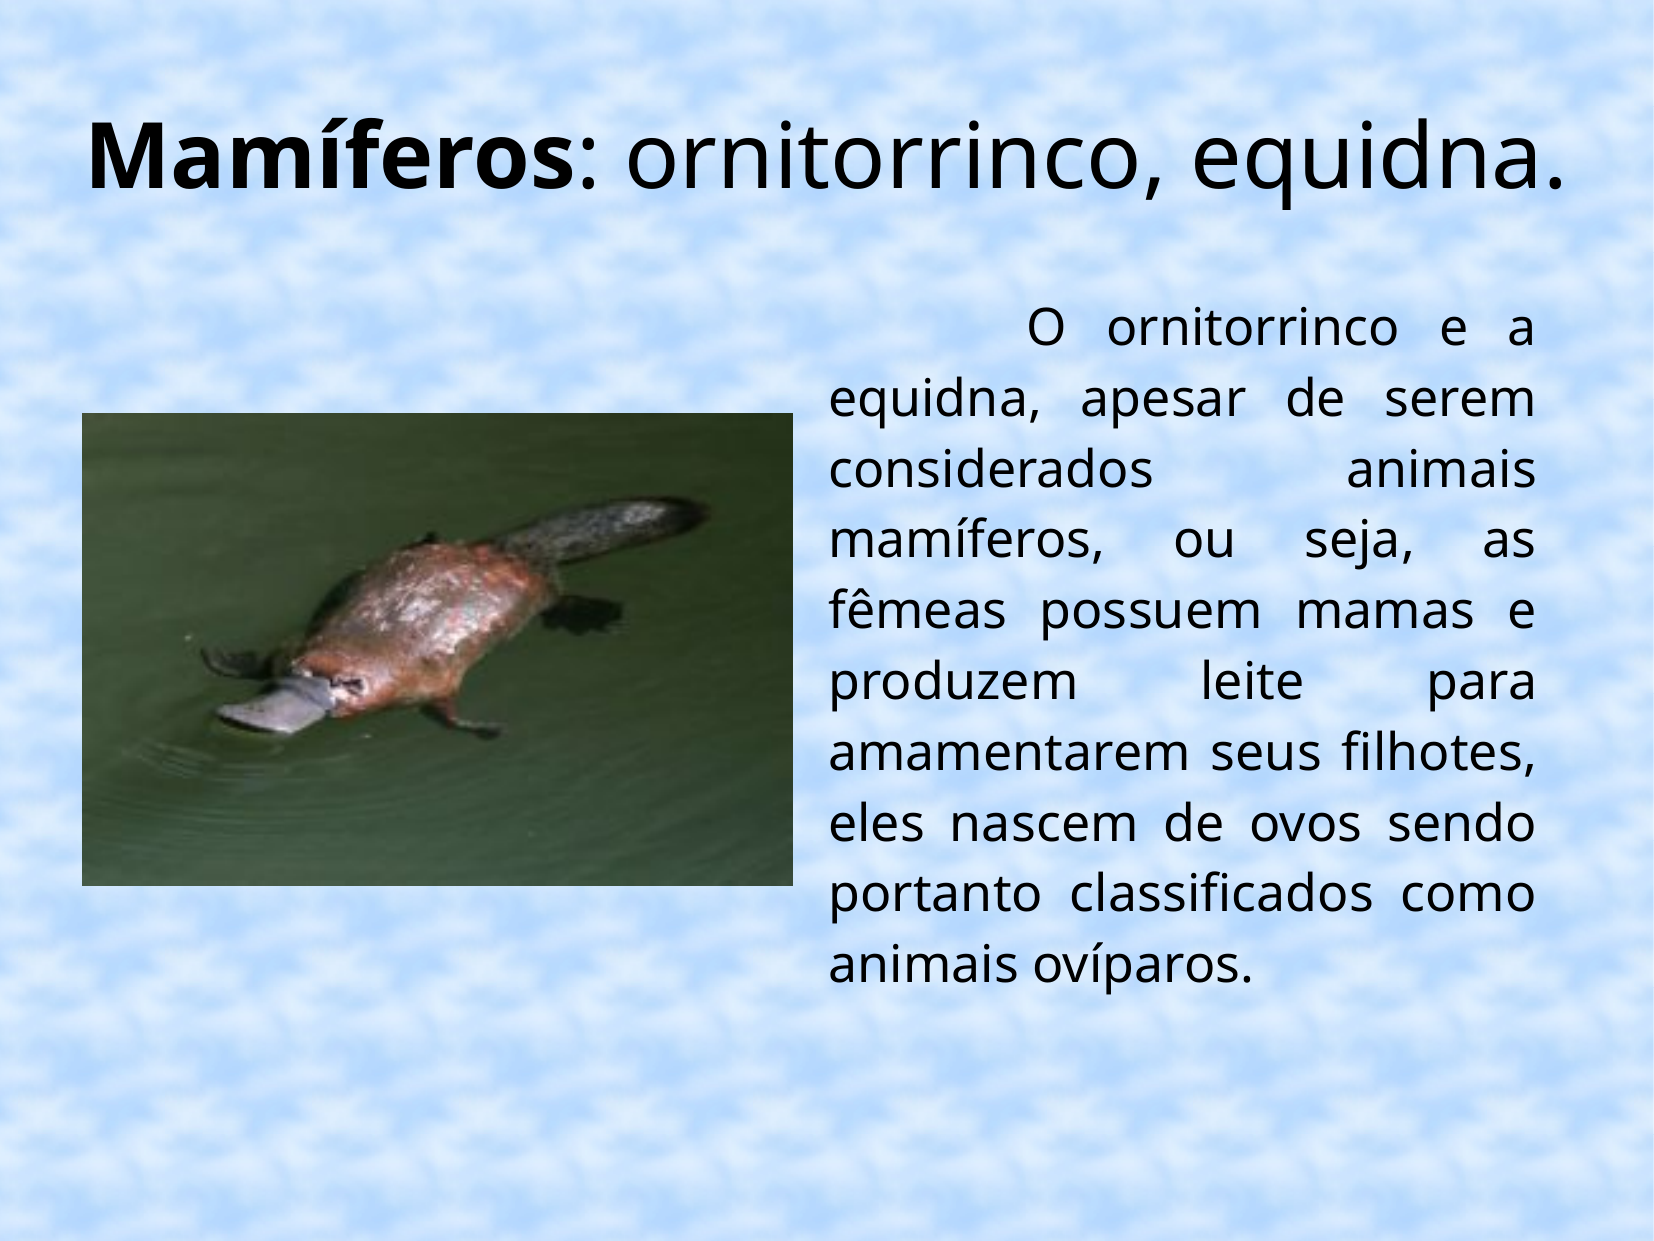

# Mamíferos: ornitorrinco, equidna.
 O ornitorrinco e a equidna, apesar de serem considerados animais mamíferos, ou seja, as fêmeas possuem mamas e produzem leite para amamentarem seus filhotes, eles nascem de ovos sendo portanto classificados como animais ovíparos.